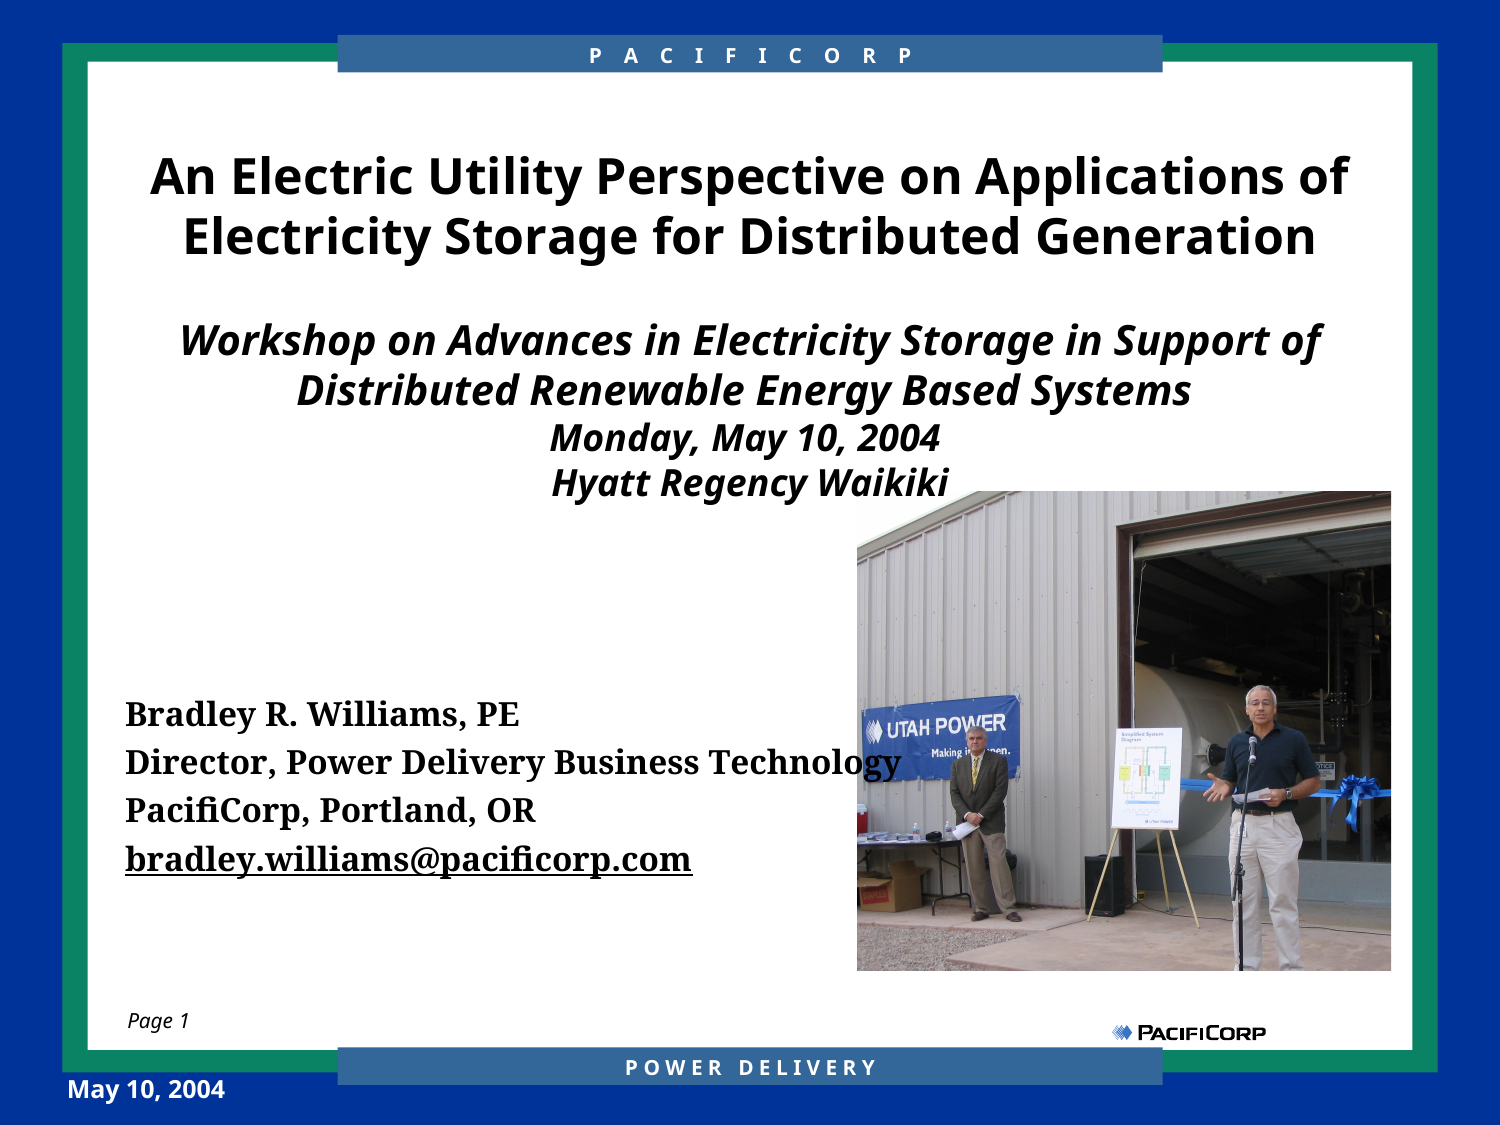

# An Electric Utility Perspective on Applications of Electricity Storage for Distributed Generation Workshop on Advances in Electricity Storage in Support of Distributed Renewable Energy Based Systems Monday, May 10, 2004 Hyatt Regency Waikiki
Bradley R. Williams, PE
Director, Power Delivery Business Technology
PacifiCorp, Portland, OR
bradley.williams@pacificorp.com
1